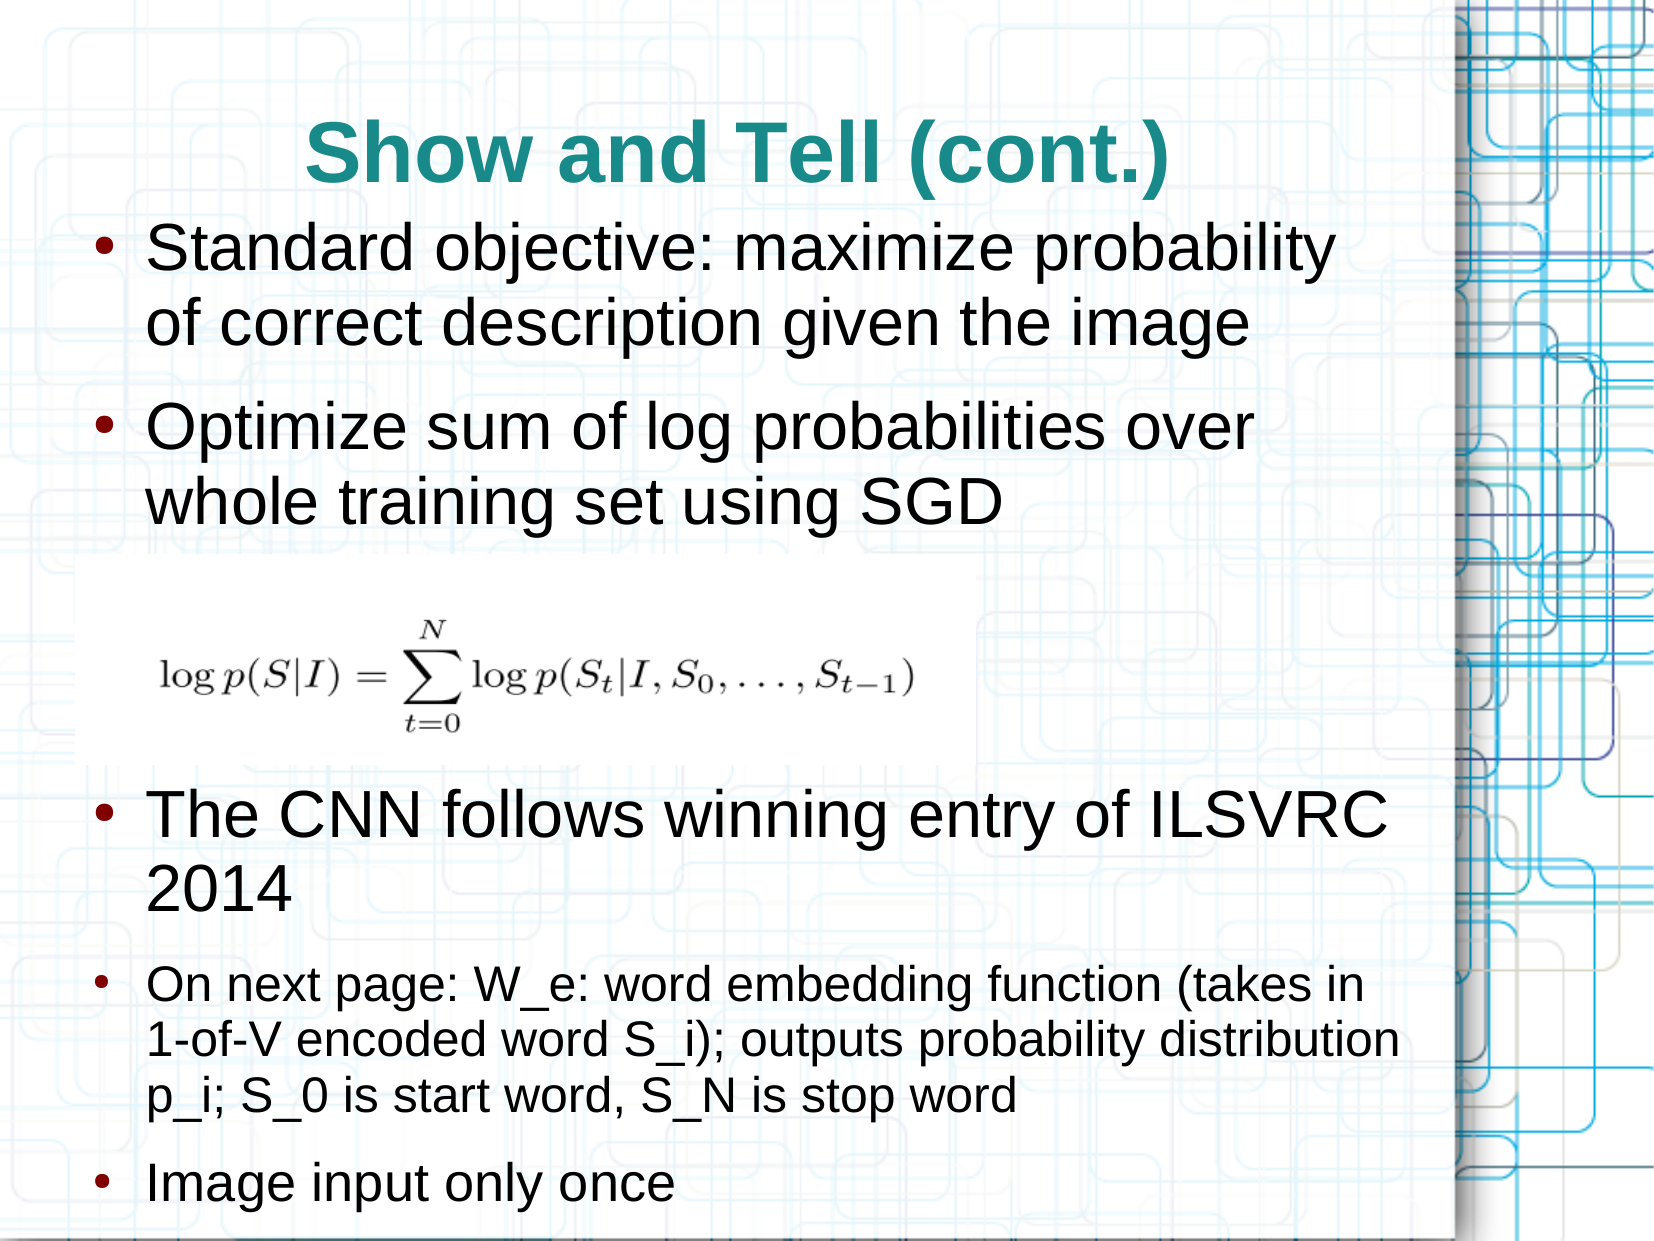

# Show and Tell (cont.)
Standard objective: maximize probability of correct description given the image
Optimize sum of log probabilities over whole training set using SGD
The CNN follows winning entry of ILSVRC 2014
On next page: W_e: word embedding function (takes in 1-of-V encoded word S_i); outputs probability distribution p_i; S_0 is start word, S_N is stop word
Image input only once